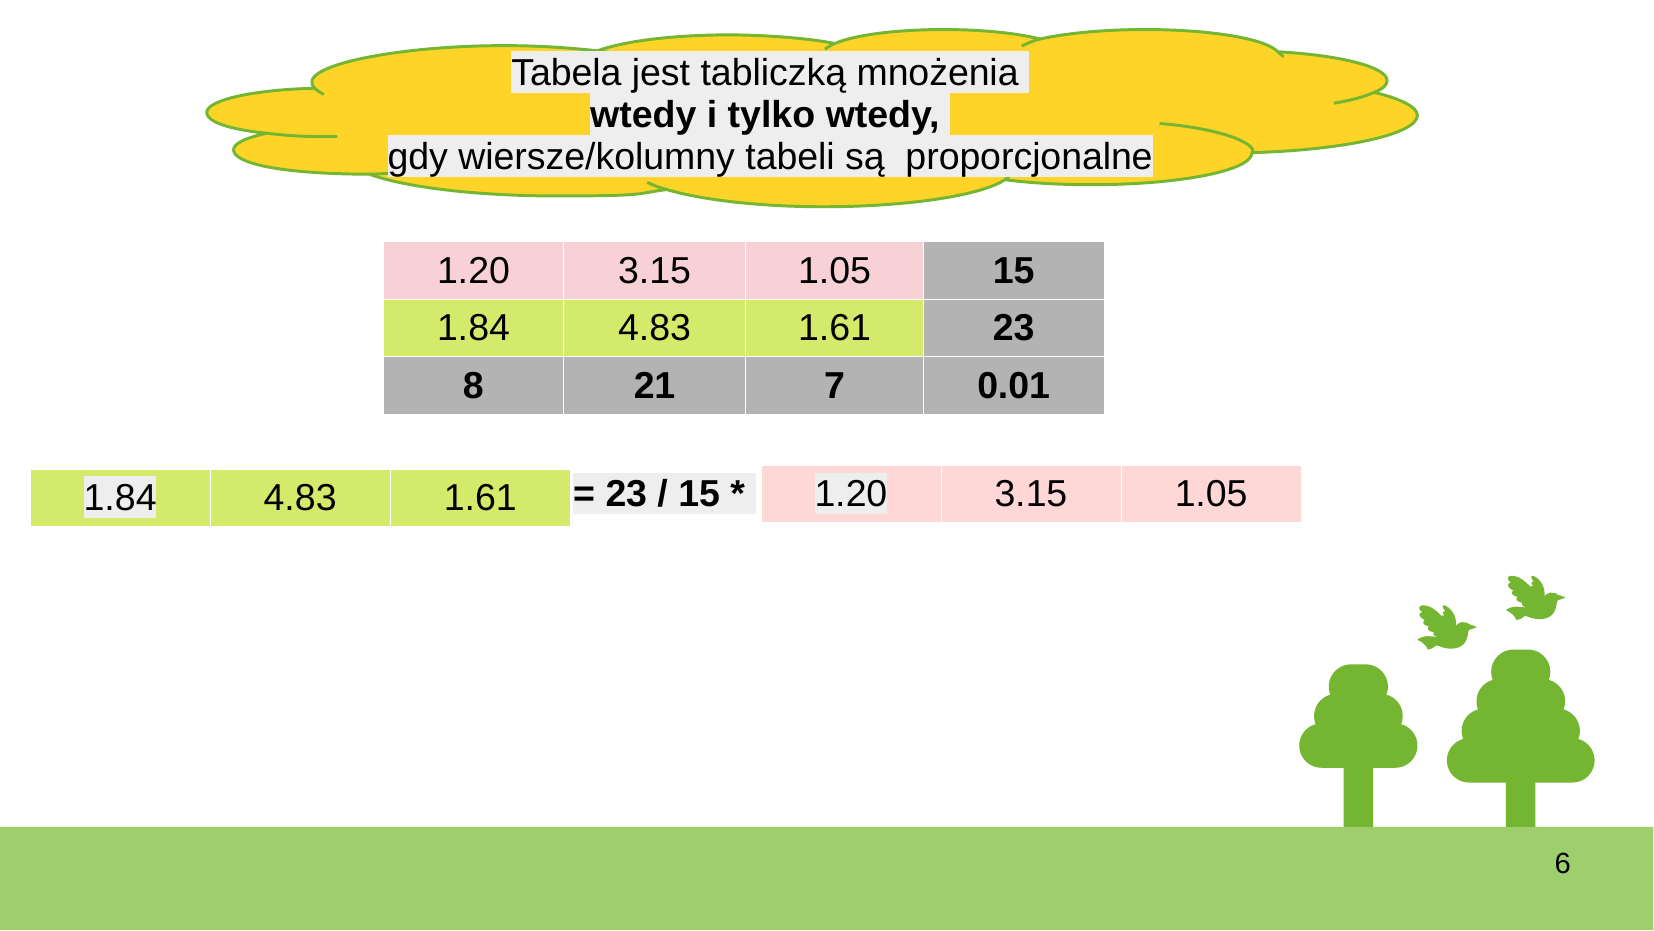

Tabela jest tabliczką mnożenia
wtedy i tylko wtedy,
gdy wiersze/kolumny tabeli są proporcjonalne
| 1.20 | 3.15 | 1.05 | 15 |
| --- | --- | --- | --- |
| 1.84 | 4.83 | 1.61 | 23 |
| 8 | 21 | 7 | 0.01 |
| 1.20 | 3.15 | 1.05 |
| --- | --- | --- |
| 1.84 | 4.83 | 1.61 |
| --- | --- | --- |
= 23 / 15 *
6